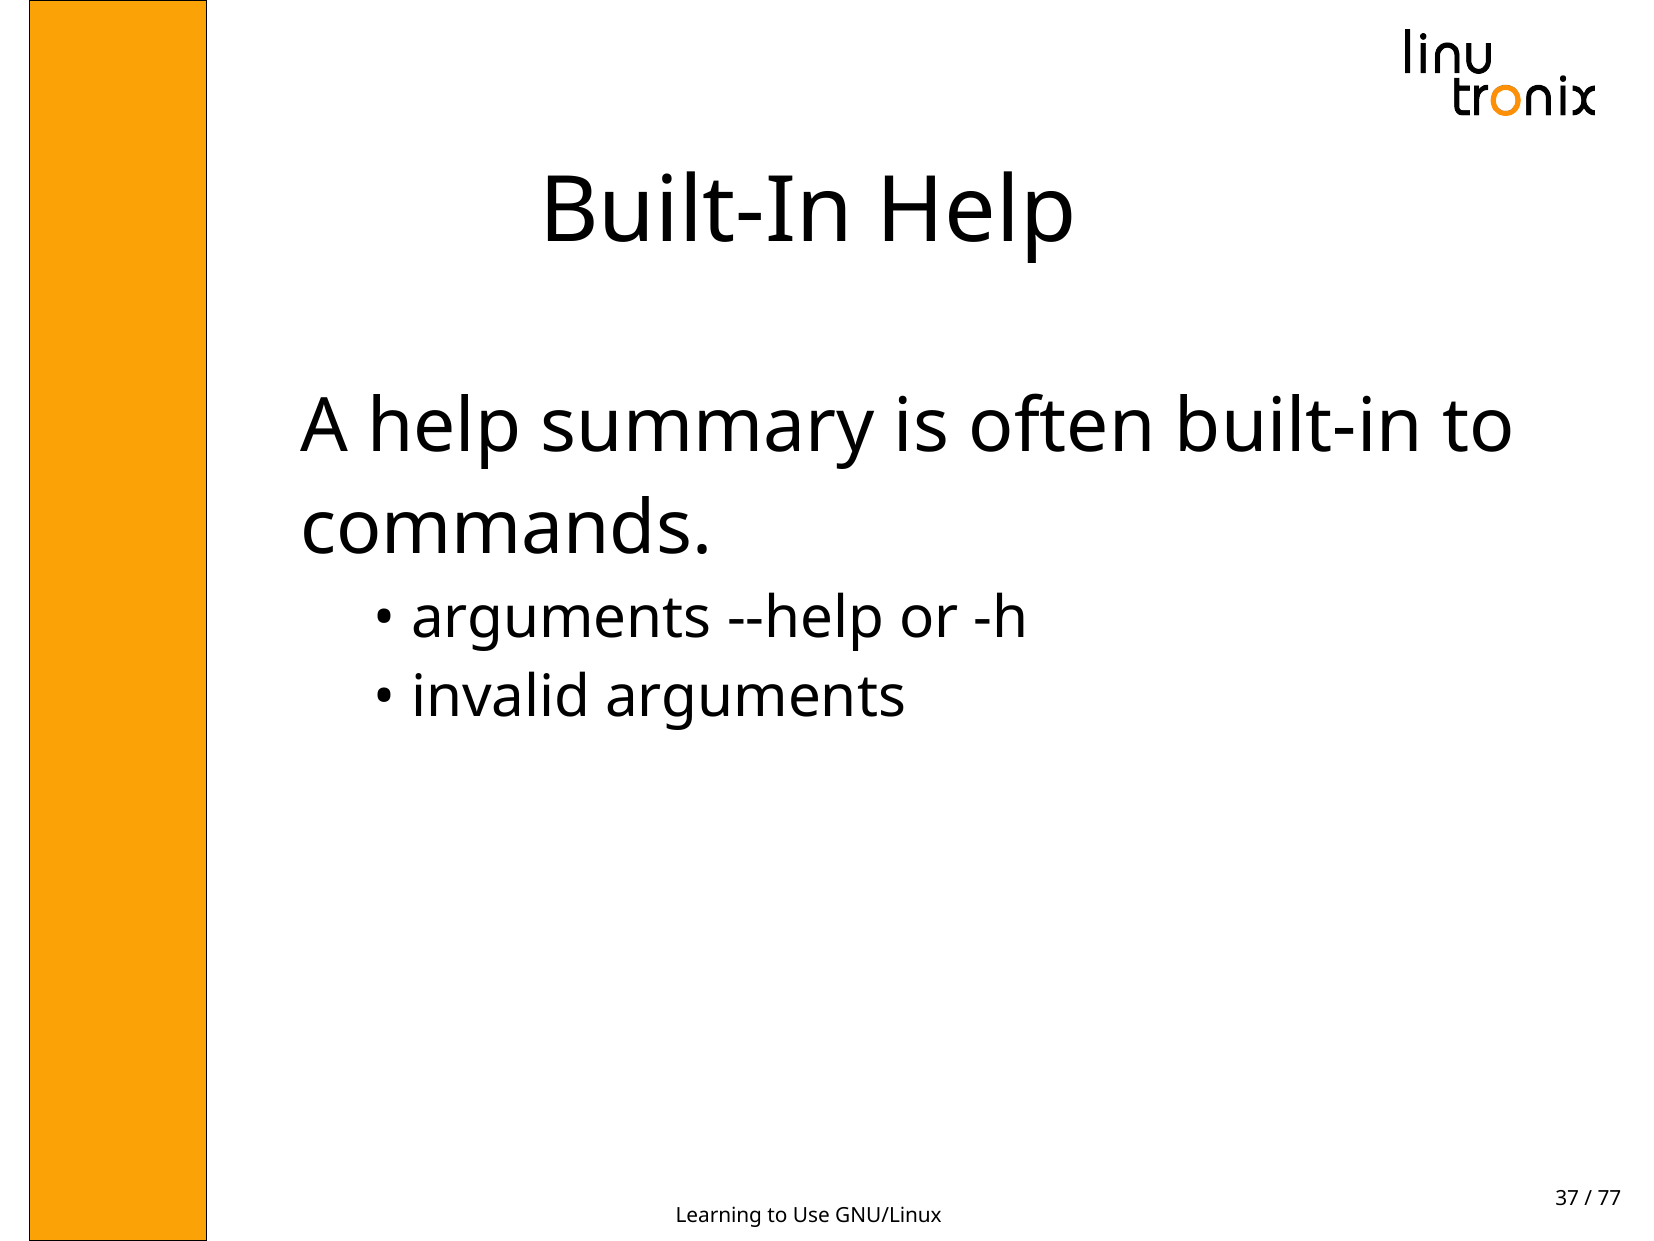

Built-In Help
A help summary is often built-in to
commands.
	• arguments --help or -h
	• invalid arguments
37
Firmenvorstellung Linutronix V3.3